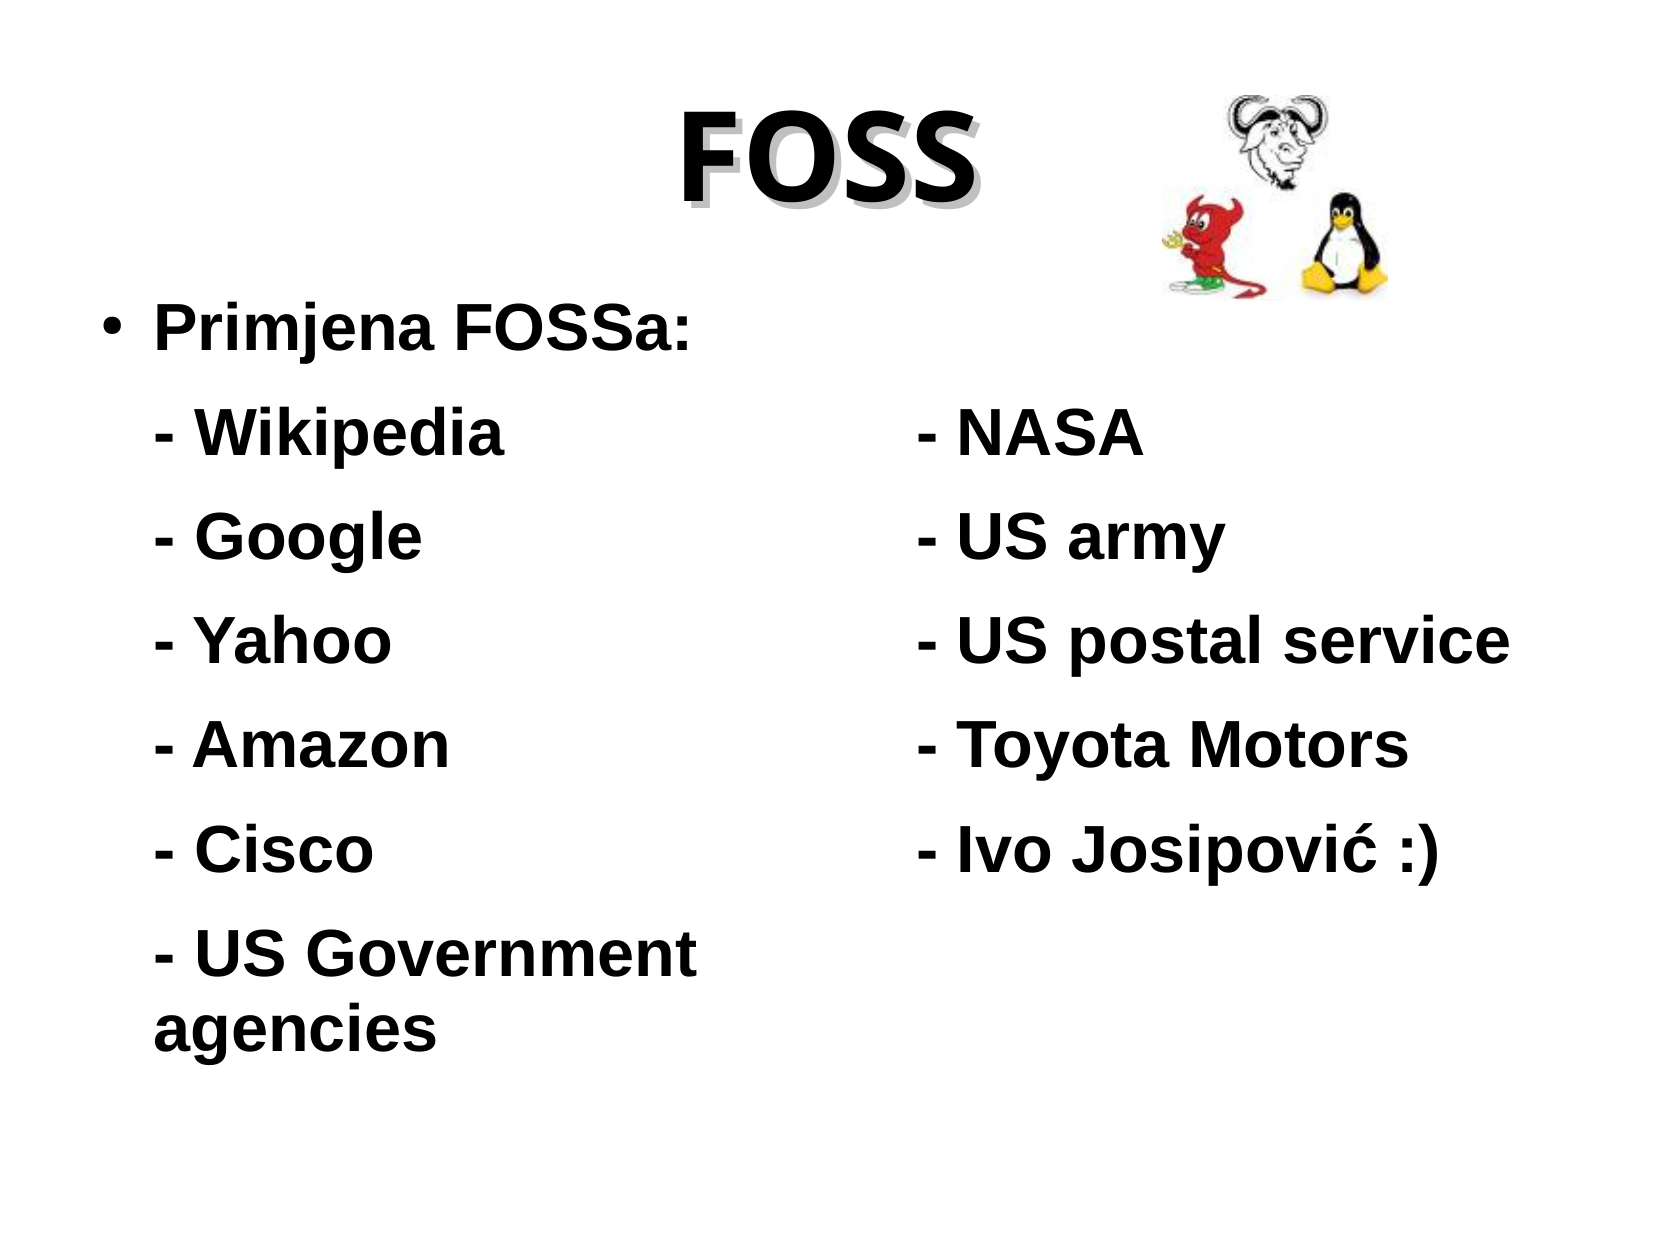

# FOSS
Primjena FOSSa:
- Wikipedia
- Google
- Yahoo
- Amazon
- Cisco
- US Government agencies
- NASA
- US army
- US postal service
- Toyota Motors
- Ivo Josipović :)